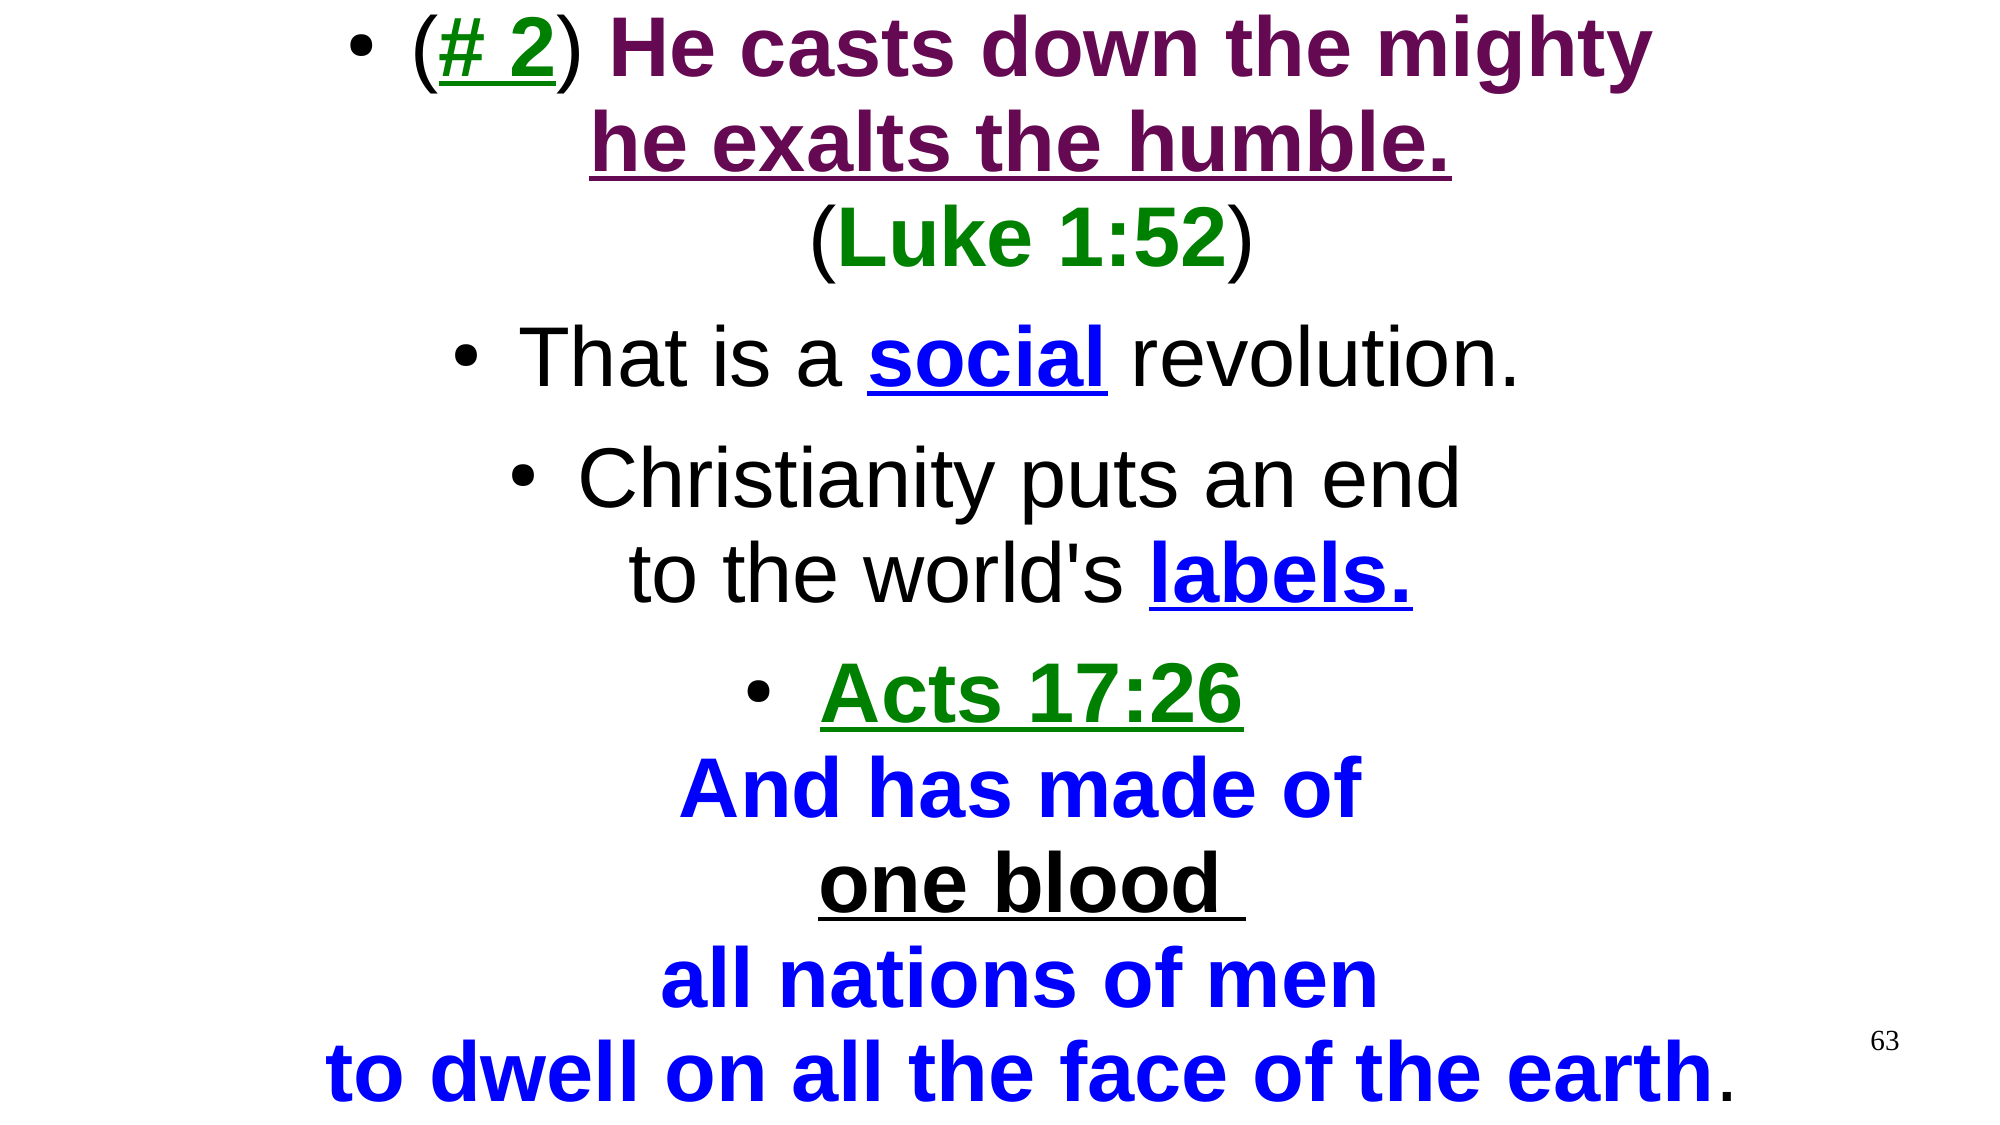

# (# 2) He casts down the mighty he exalts the humble. (Luke 1:52)
That is a social revolution.
Christianity puts an end
to the world's labels.
Acts 17:26
And has made of
one blood
all nations of men
to dwell on all the face of the earth.
63